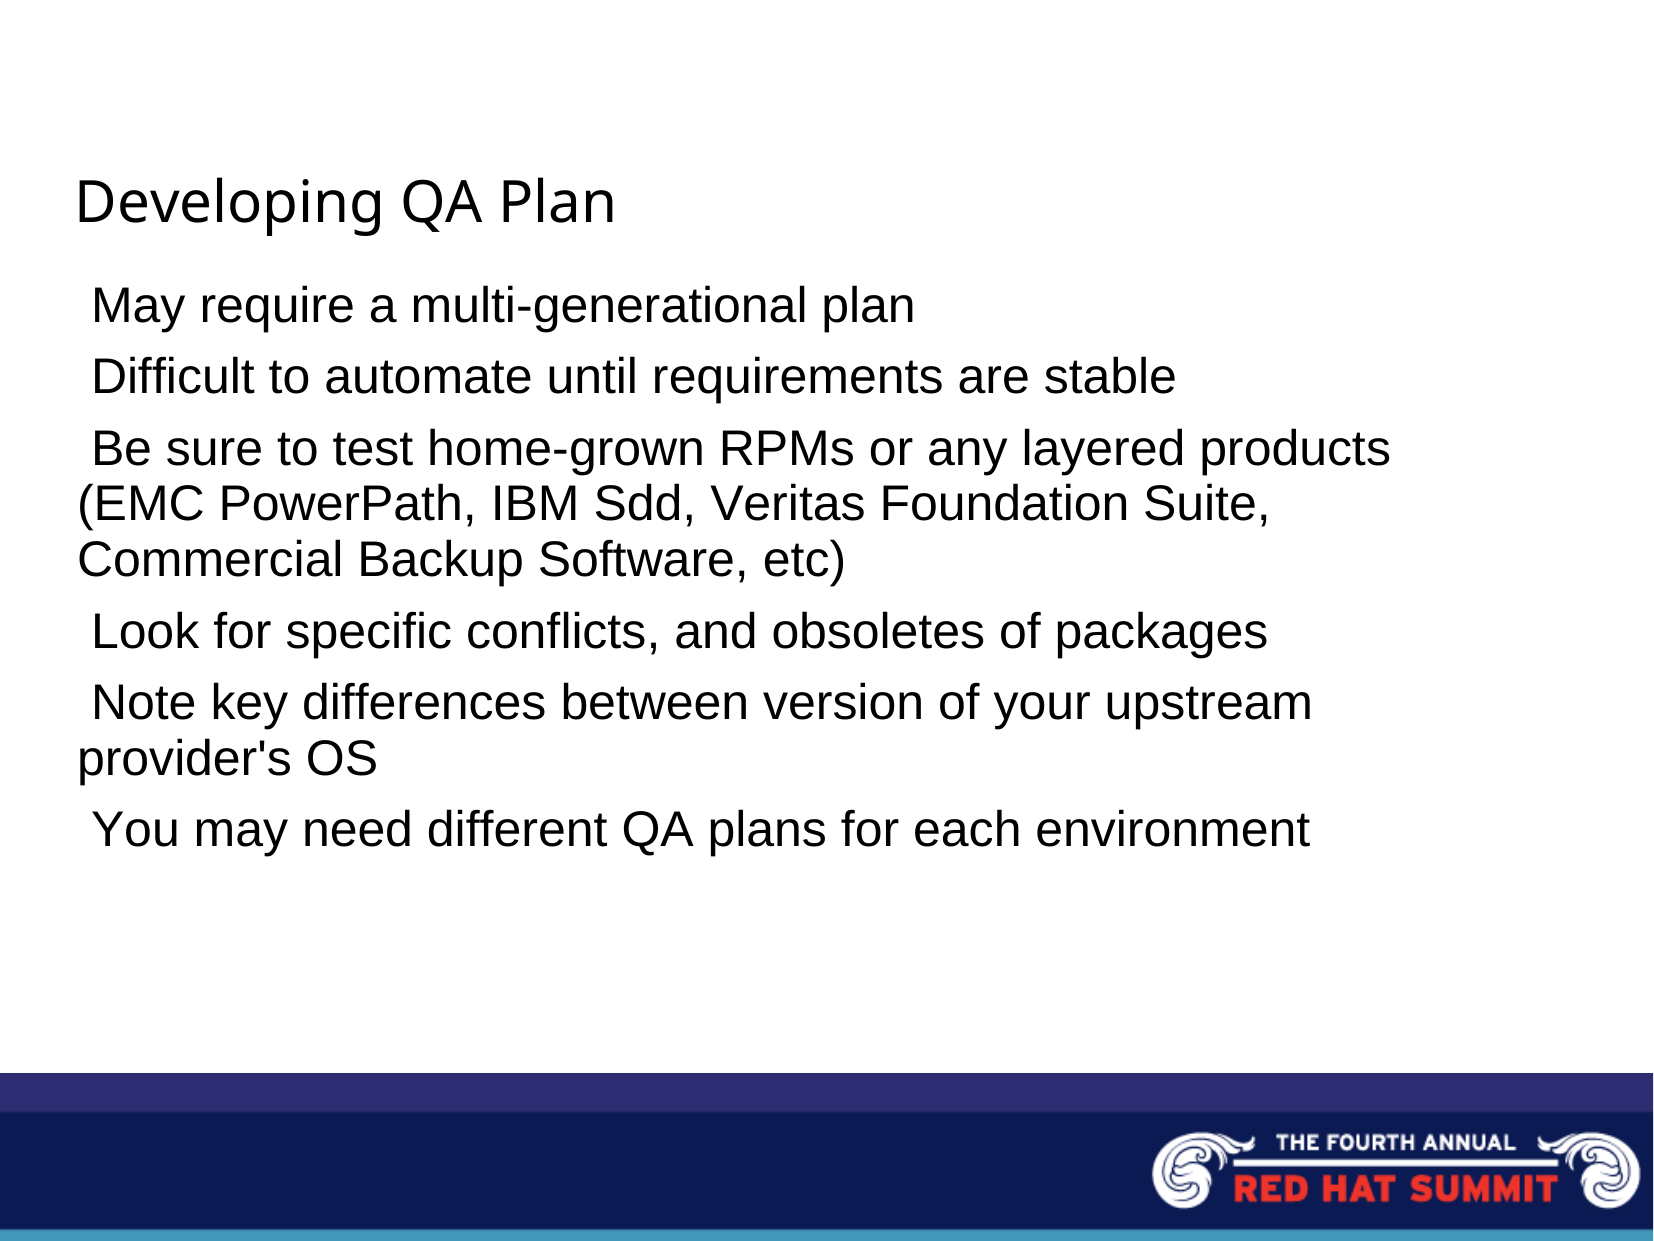

# Developing QA Plan
 May require a multi-generational plan
 Difficult to automate until requirements are stable
 Be sure to test home-grown RPMs or any layered products (EMC PowerPath, IBM Sdd, Veritas Foundation Suite, Commercial Backup Software, etc)
 Look for specific conflicts, and obsoletes of packages
 Note key differences between version of your upstream provider's OS
 You may need different QA plans for each environment